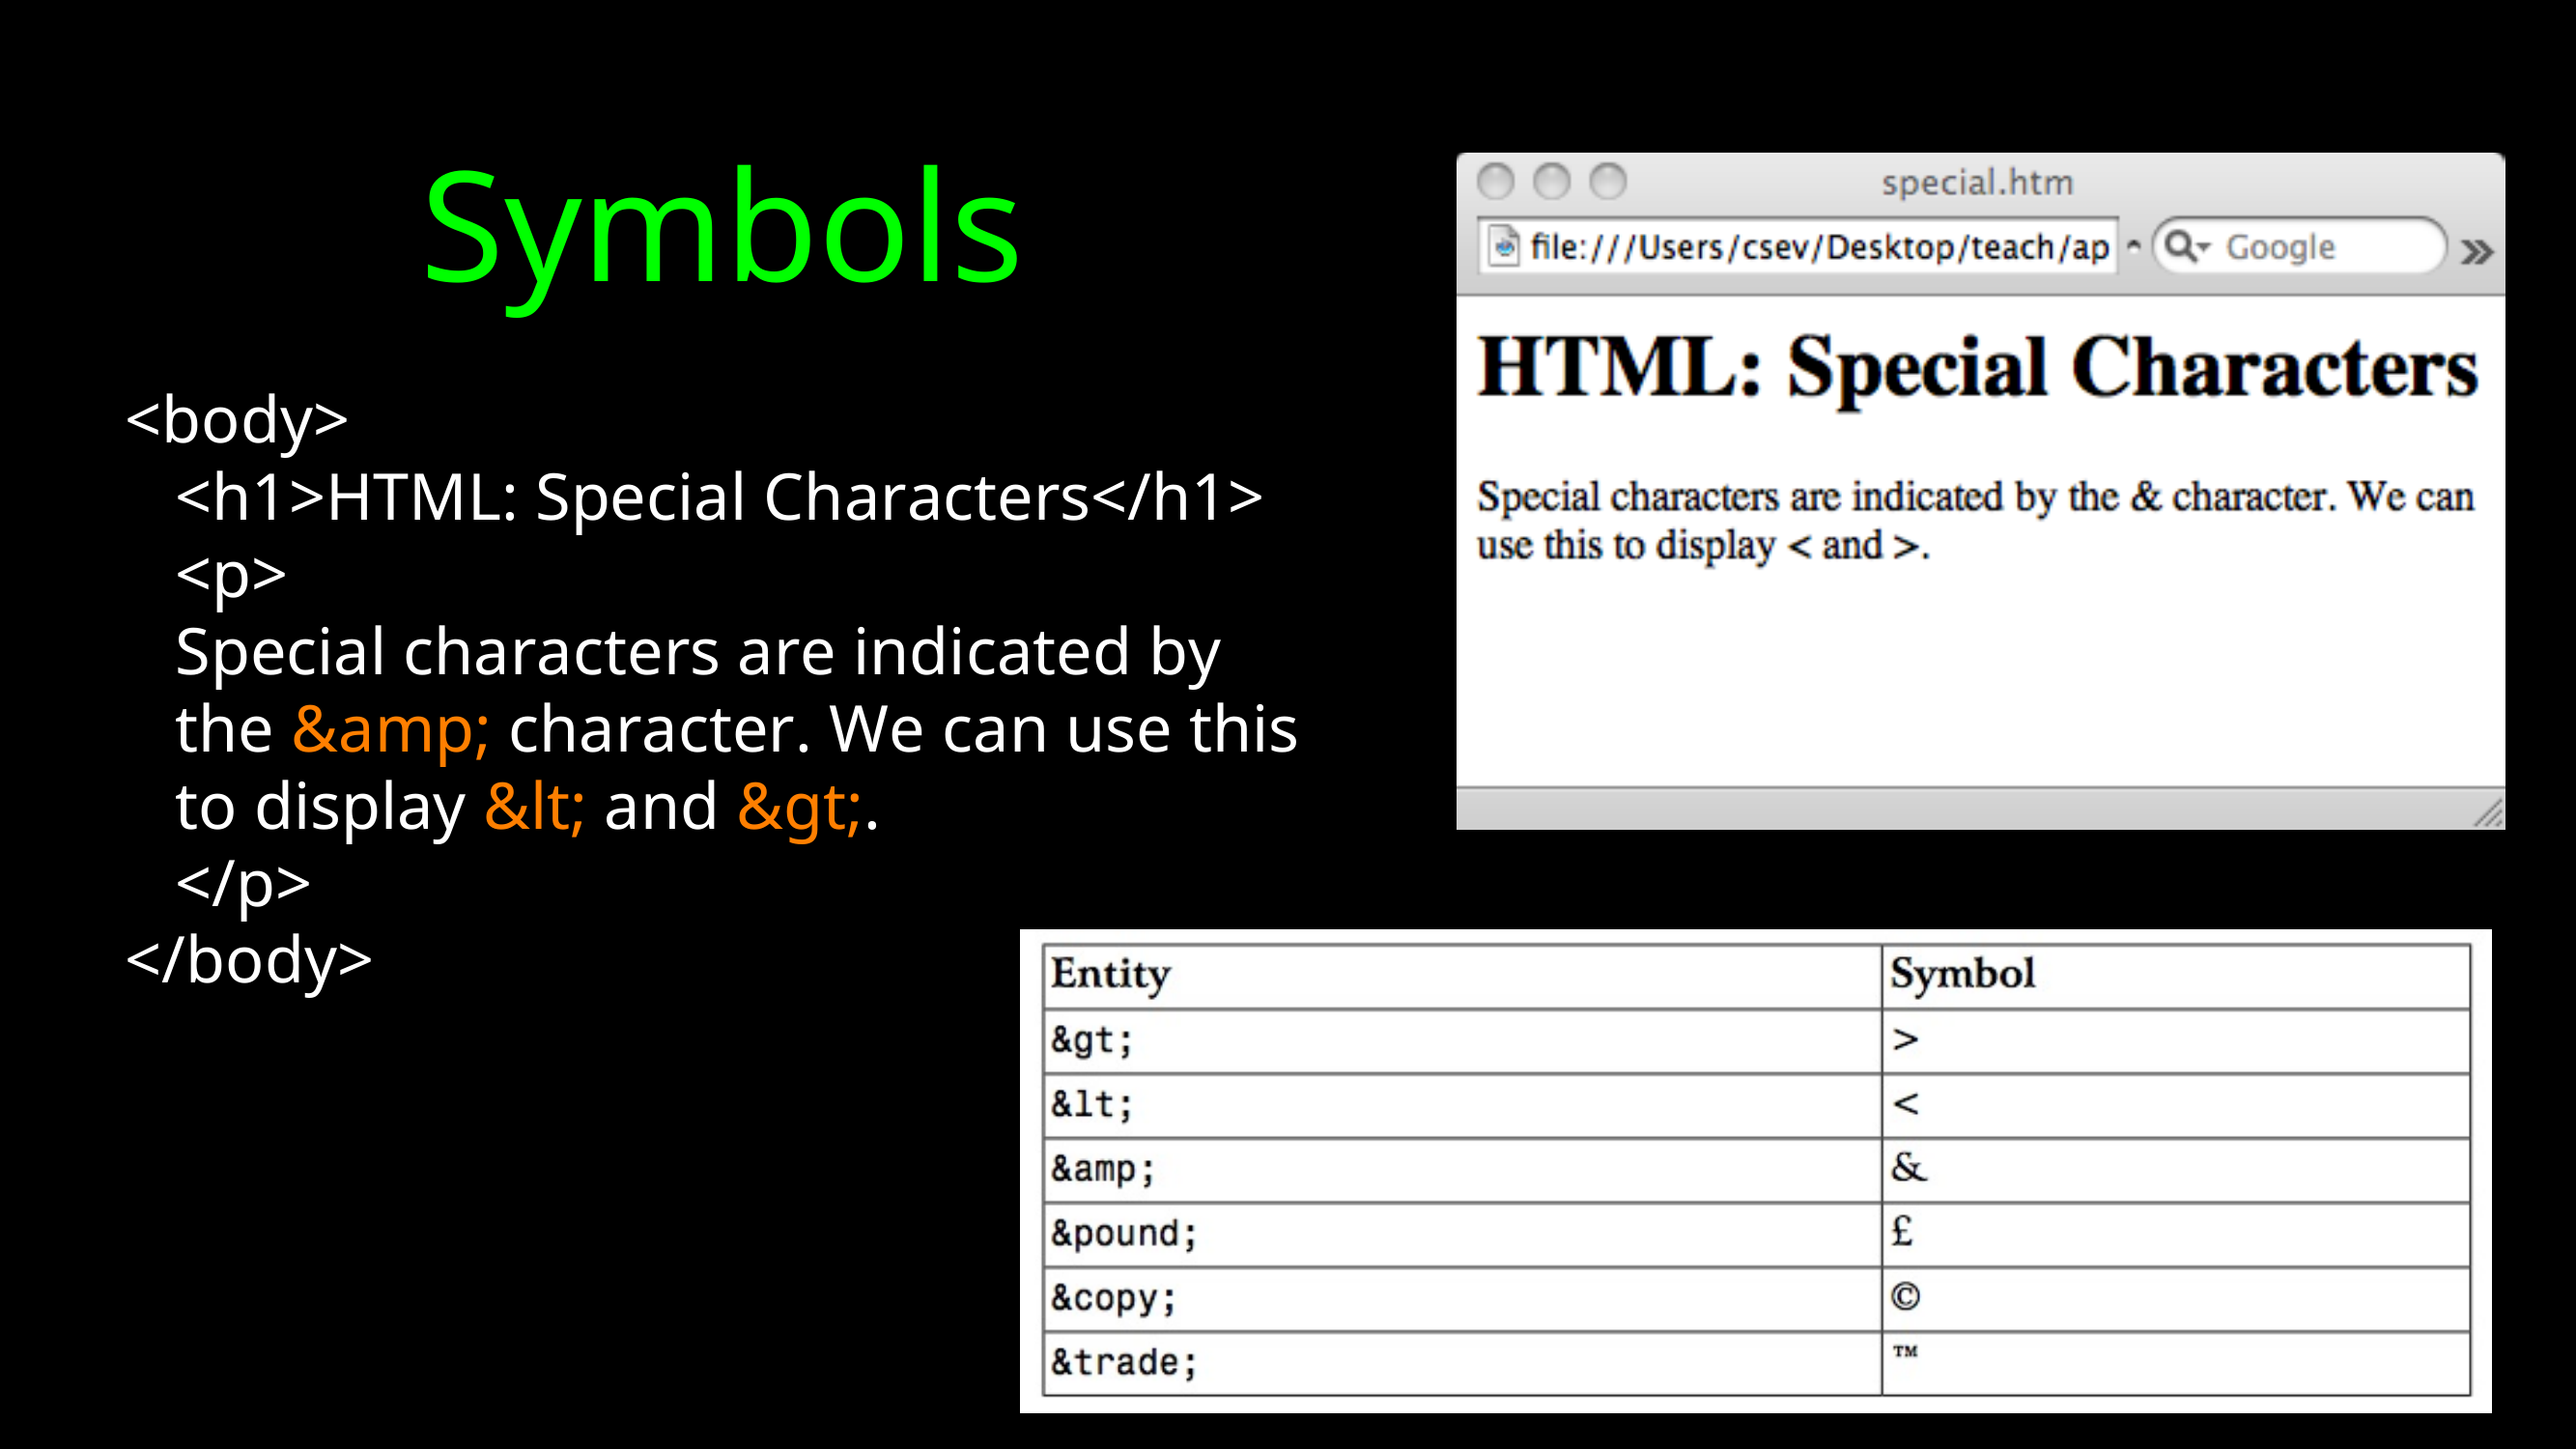

# Symbols
<body>
 <h1>HTML: Special Characters</h1>
 <p>
 Special characters are indicated by
 the &amp; character. We can use this
 to display &lt; and &gt;.
 </p>
</body>